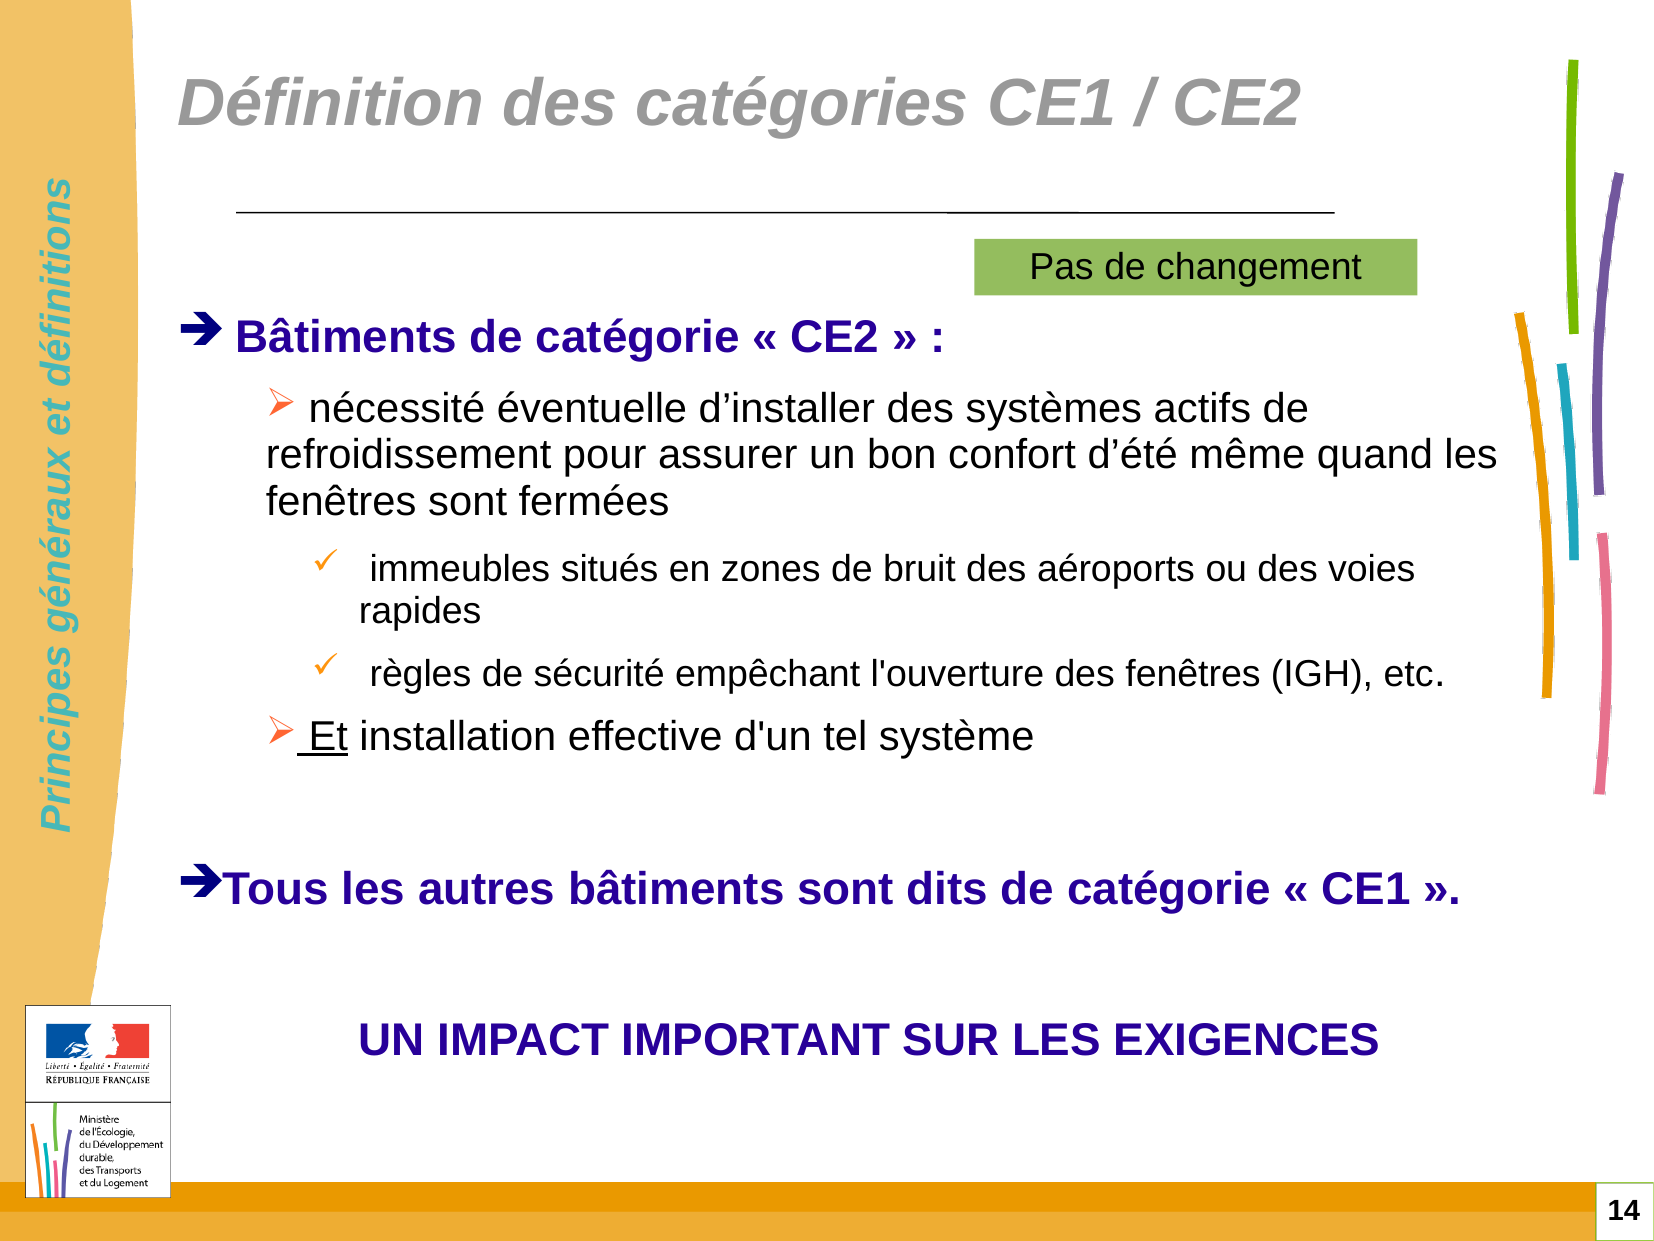

Définition des catégories CE1 / CE2
Pas de changement
# Bâtiments de catégorie « CE2 » :
 nécessité éventuelle d’installer des systèmes actifs de refroidissement pour assurer un bon confort d’été même quand les fenêtres sont fermées
 immeubles situés en zones de bruit des aéroports ou des voies rapides
 règles de sécurité empêchant l'ouverture des fenêtres (IGH), etc.
 Et installation effective d'un tel système
Tous les autres bâtiments sont dits de catégorie « CE1 ».
UN IMPACT IMPORTANT SUR LES EXIGENCES
Principes généraux et définitions
| | |
| --- | --- |
| | |
| | |
| | |
| | |
| | |
14